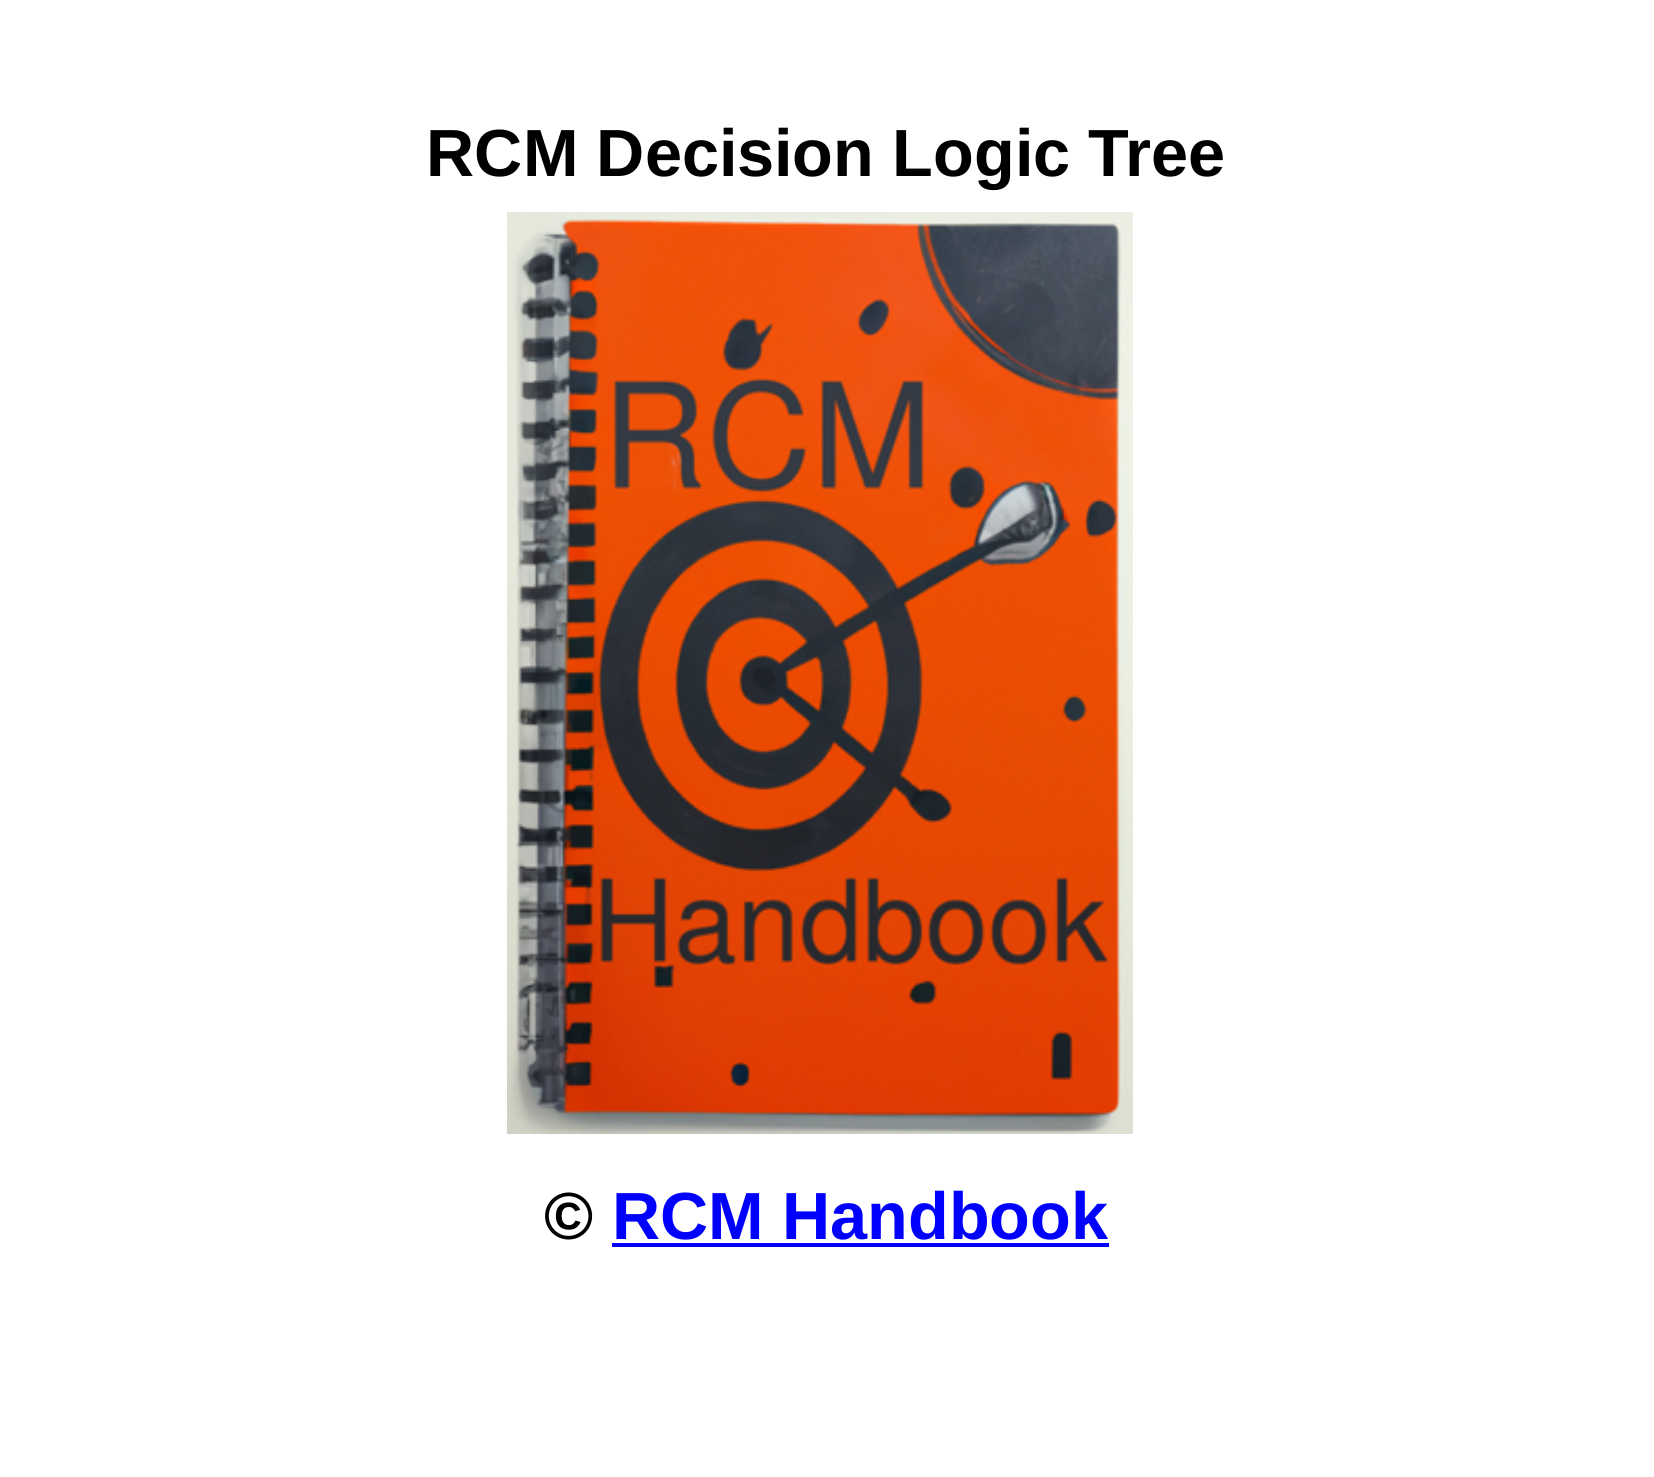

RCM Decision Logic Tree
© RCM Handbook